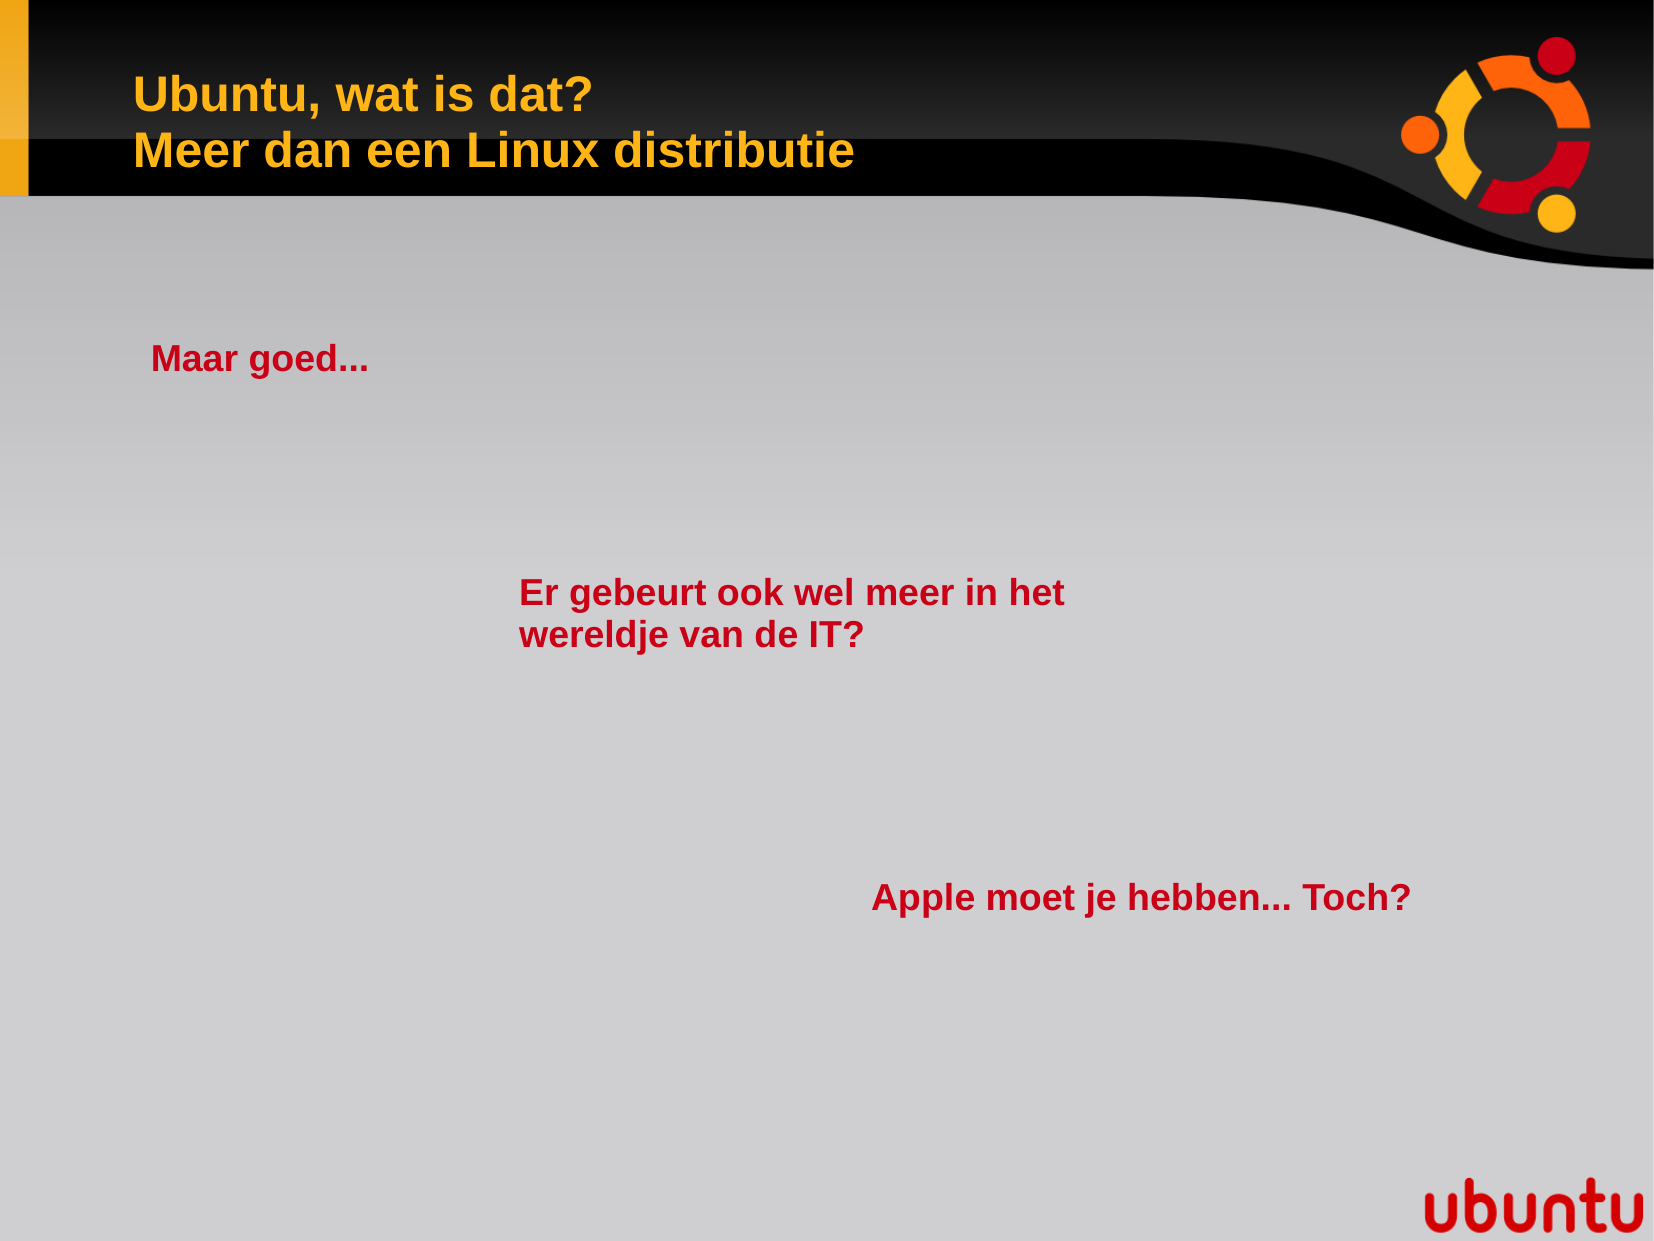

Ubuntu, wat is dat?
Meer dan een Linux distributie
Maar goed...
Er gebeurt ook wel meer in het wereldje van de IT?
Apple moet je hebben... Toch?